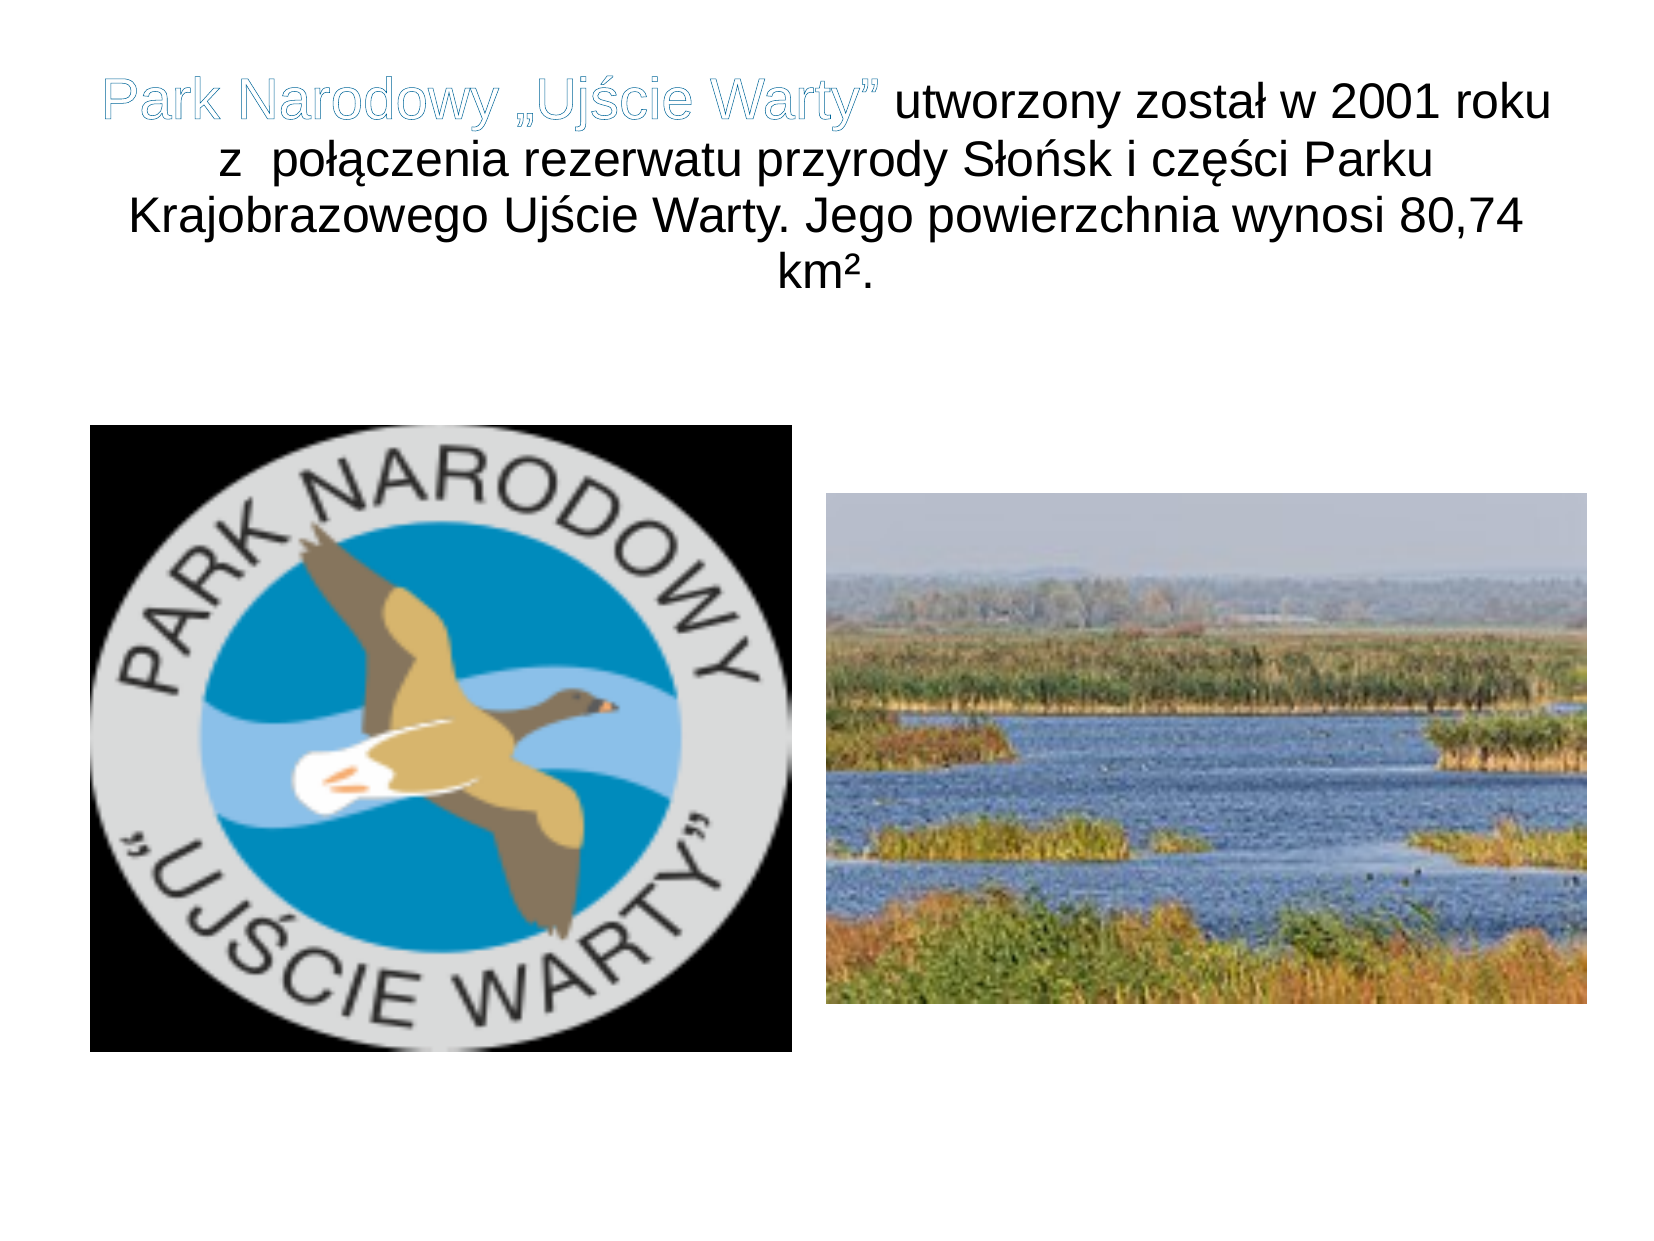

# Park Narodowy „Ujście Warty” utworzony został w 2001 roku z połączenia rezerwatu przyrody Słońsk i części Parku Krajobrazowego Ujście Warty. Jego powierzchnia wynosi 80,74 km².